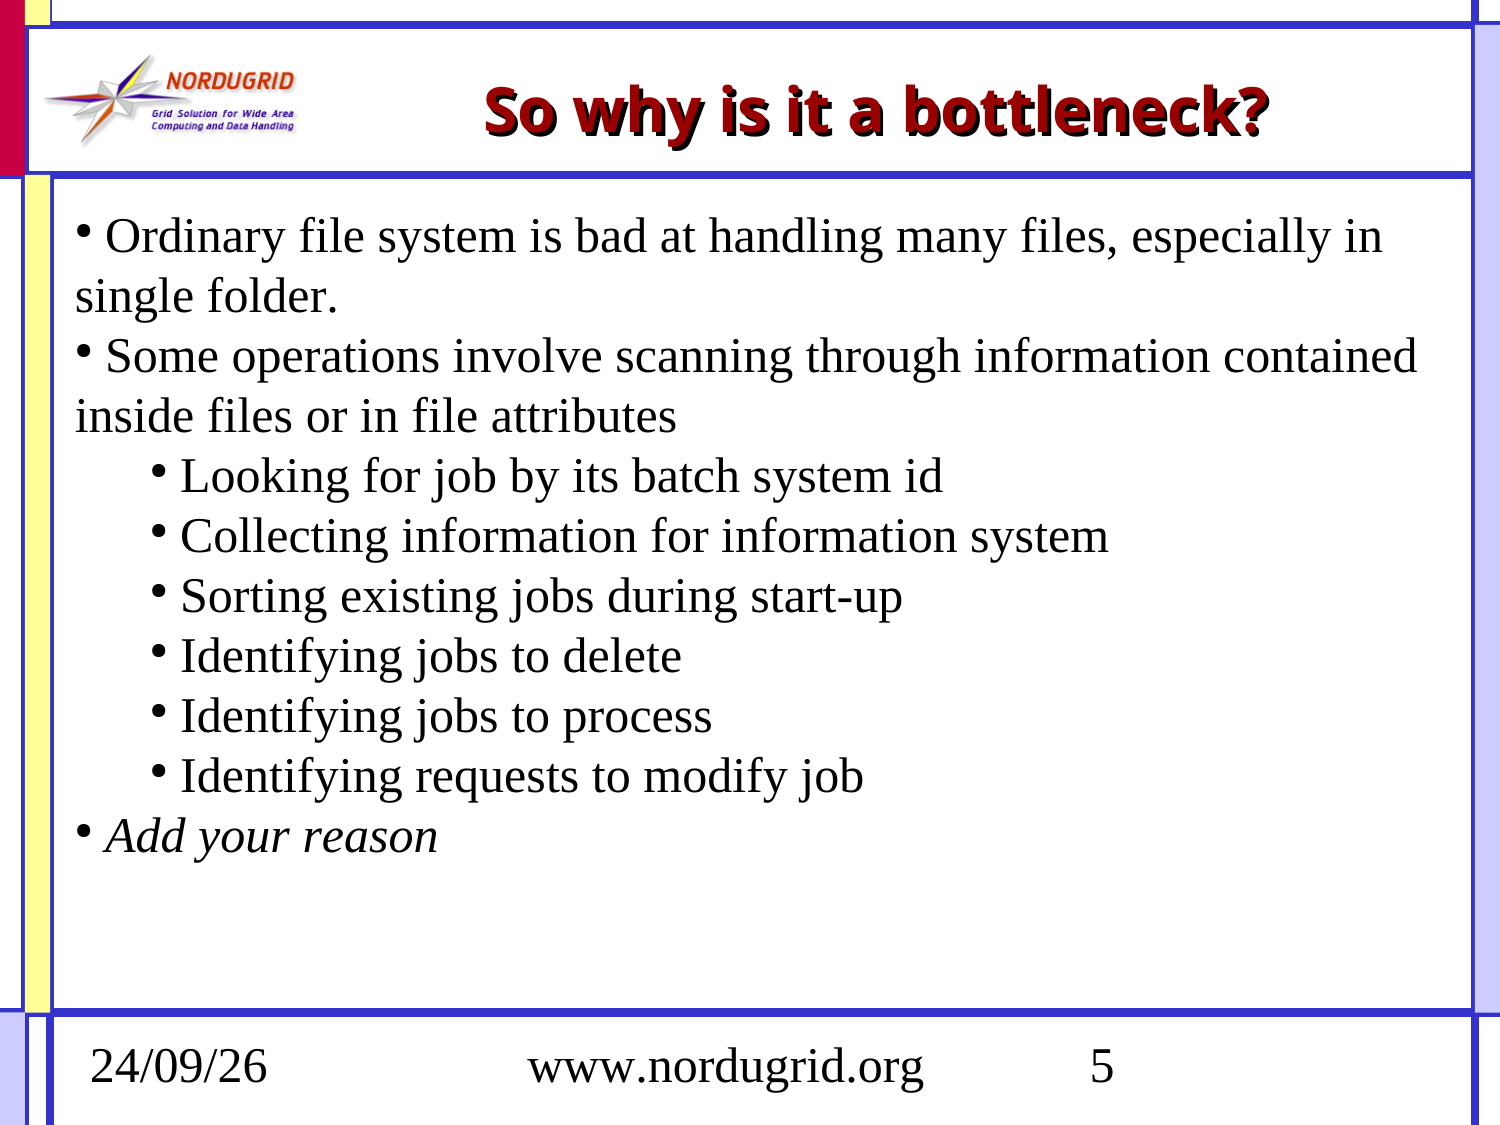

# So why is it a bottleneck?
 Ordinary file system is bad at handling many files, especially in single folder.
 Some operations involve scanning through information contained inside files or in file attributes
 Looking for job by its batch system id
 Collecting information for information system
 Sorting existing jobs during start-up
 Identifying jobs to delete
 Identifying jobs to process
 Identifying requests to modify job
 Add your reason
www.nordugrid.org
5